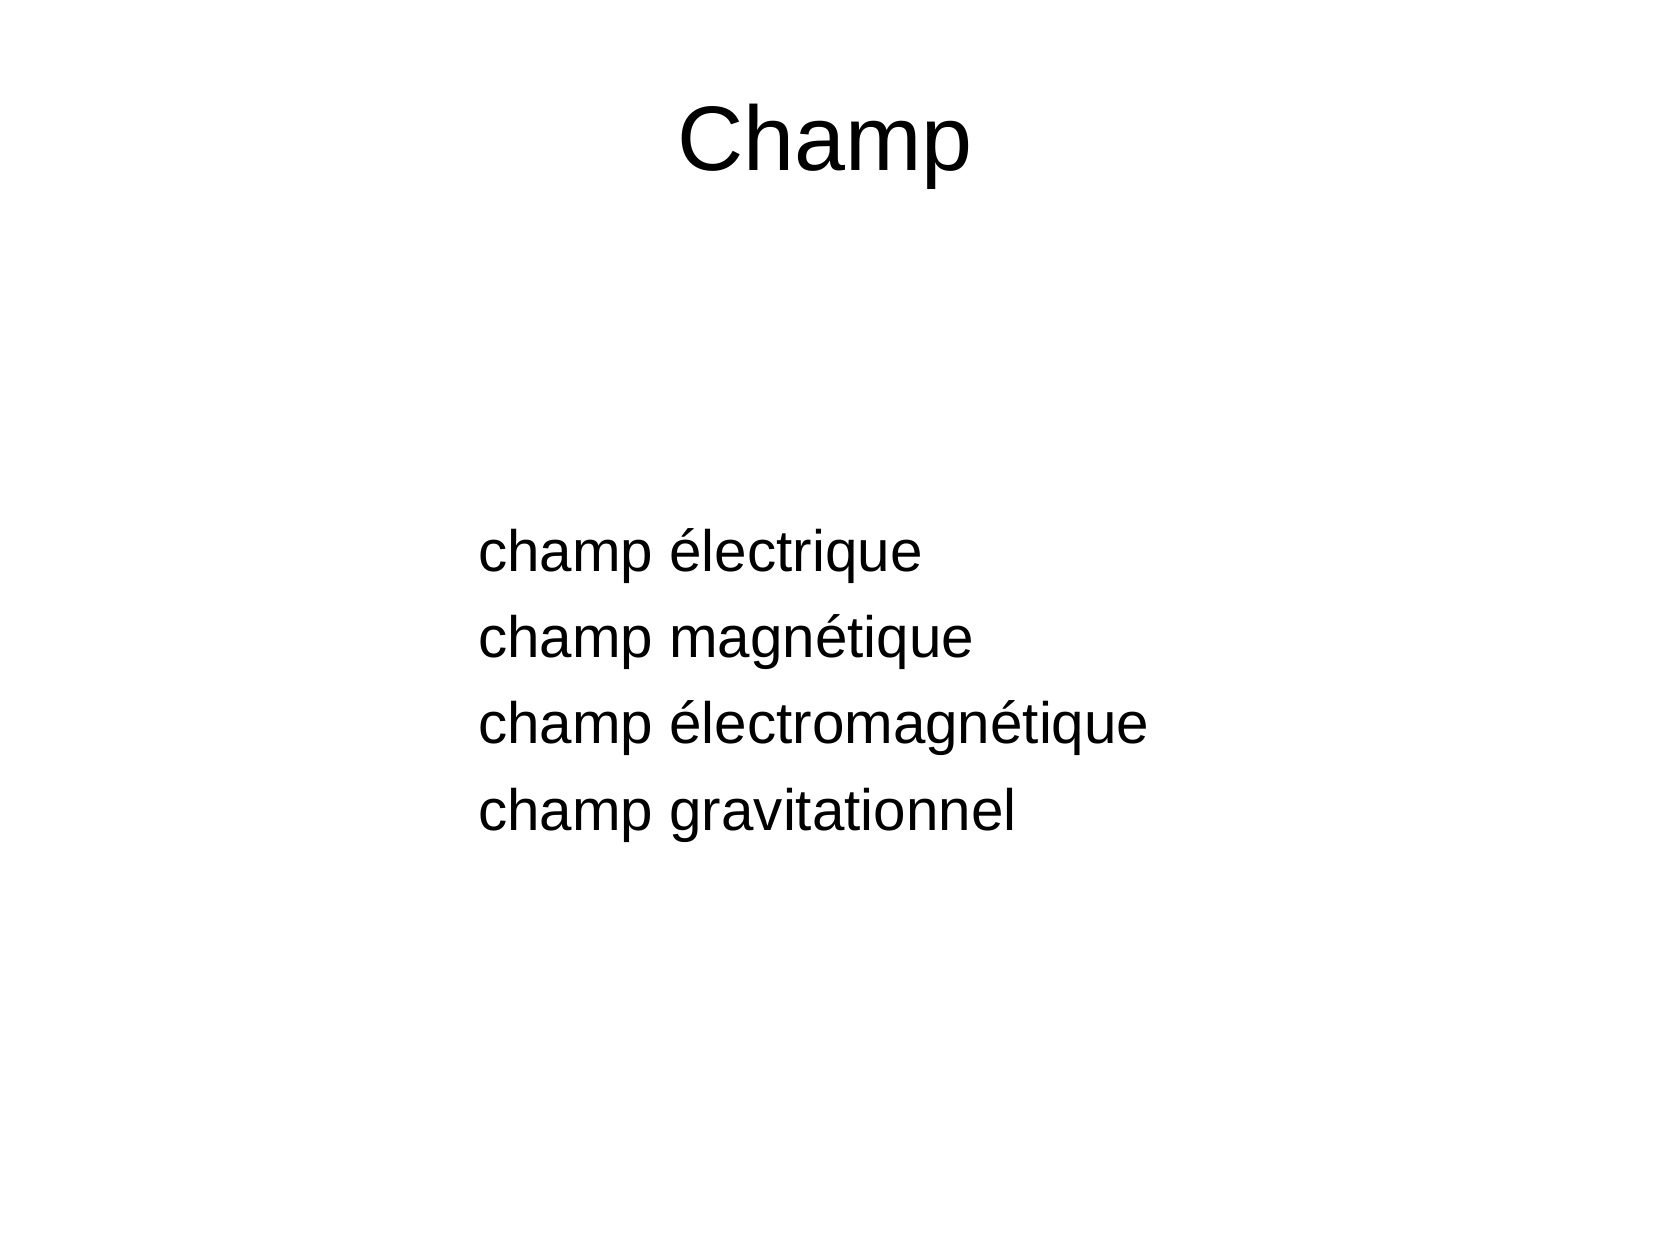

# Champ
champ électrique
champ magnétique
champ électromagnétique
champ gravitationnel